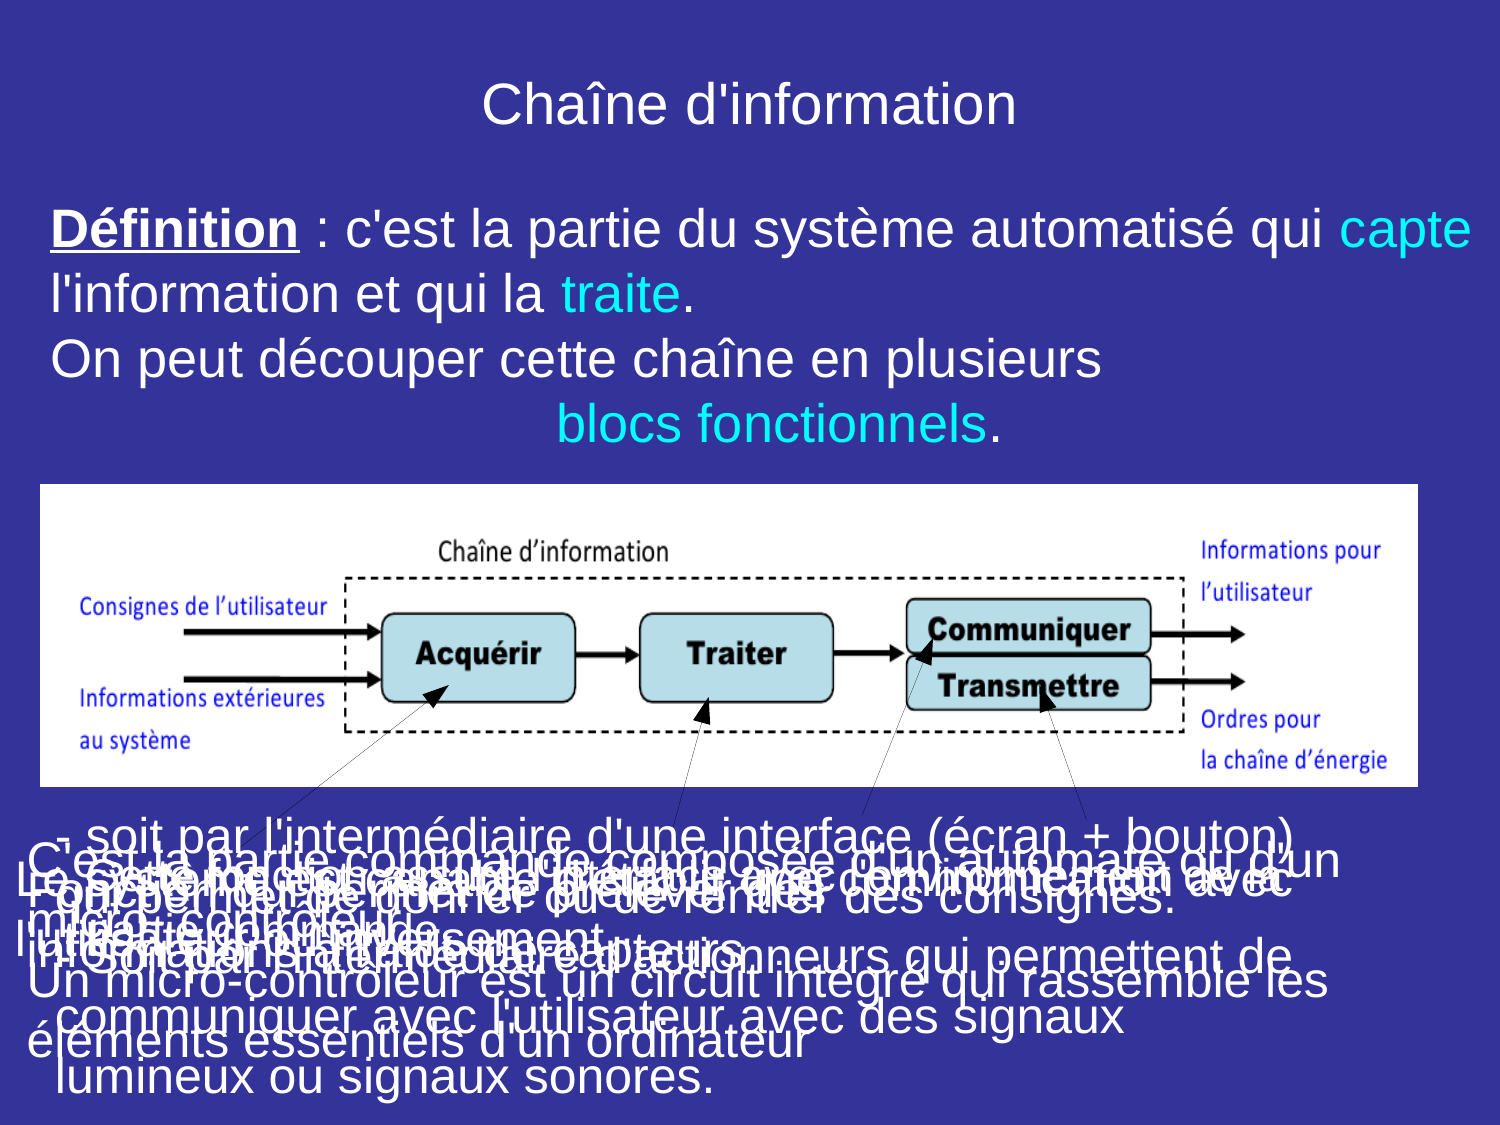

Chaîne d'information
Définition : c'est la partie du système automatisé qui capte l'information et qui la traite.
On peut découper cette chaîne en plusieurs
blocs fonctionnels.
- soit par l'intermédiaire d'une interface (écran + bouton) qui permet de donner ou de rentrer des consignes.
- Soit par l'intermédiaire d'actionneurs qui permettent de communiquer avec l'utilisateur avec des signaux lumineux ou signaux sonores.
C'est la partie commande composée d'un automate ou d'un micro- contrôleur.
Un micro-contrôleur est un circuit intégré qui rassemble les éléments essentiels d'un ordinateur
Le système est capable d'établir une communication avec l'utilisateur ou inversement.
Cette fonction assure l'interface avec l'environnement de la partie commande.
Fonction qui permet de prélever des informations à l'aide de capteurs